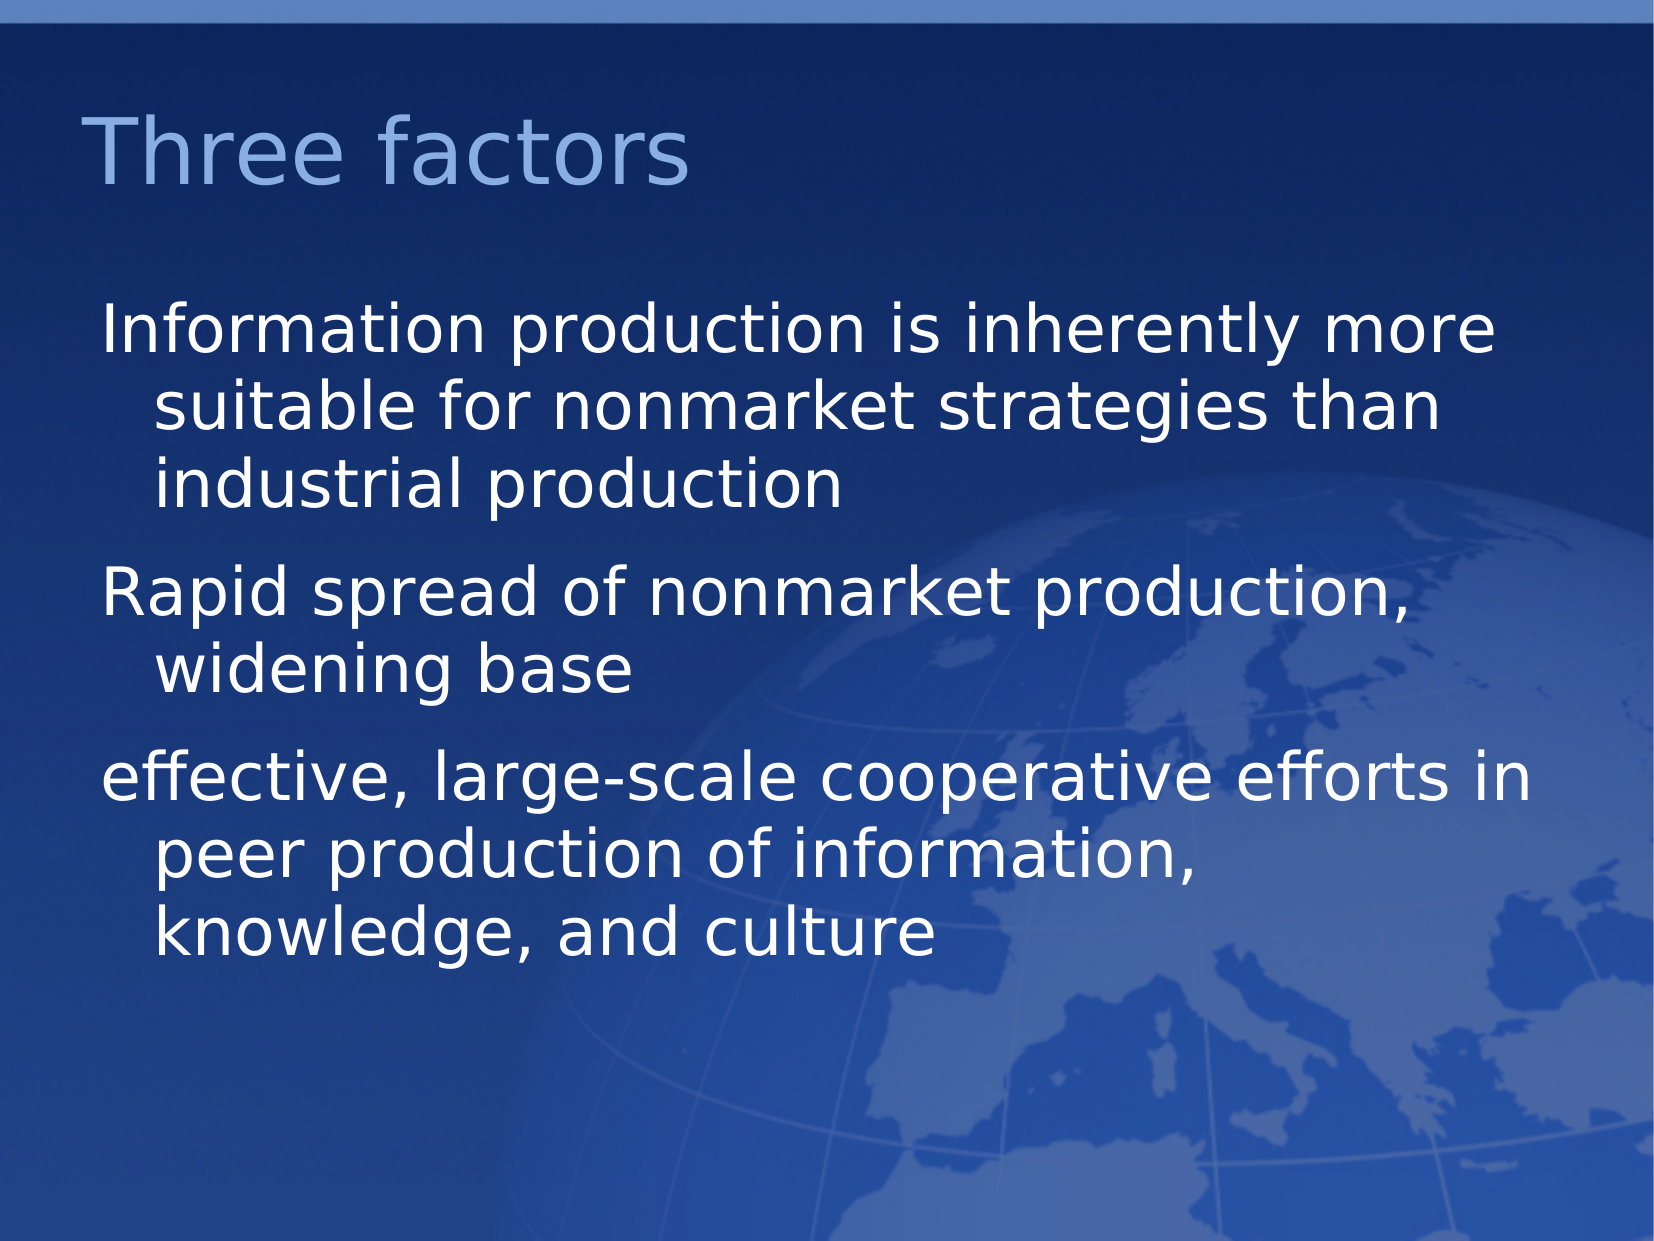

# Three factors
Information production is inherently more suitable for nonmarket strategies than industrial production
Rapid spread of nonmarket production, widening base
effective, large-scale cooperative efforts in peer production of information, knowledge, and culture